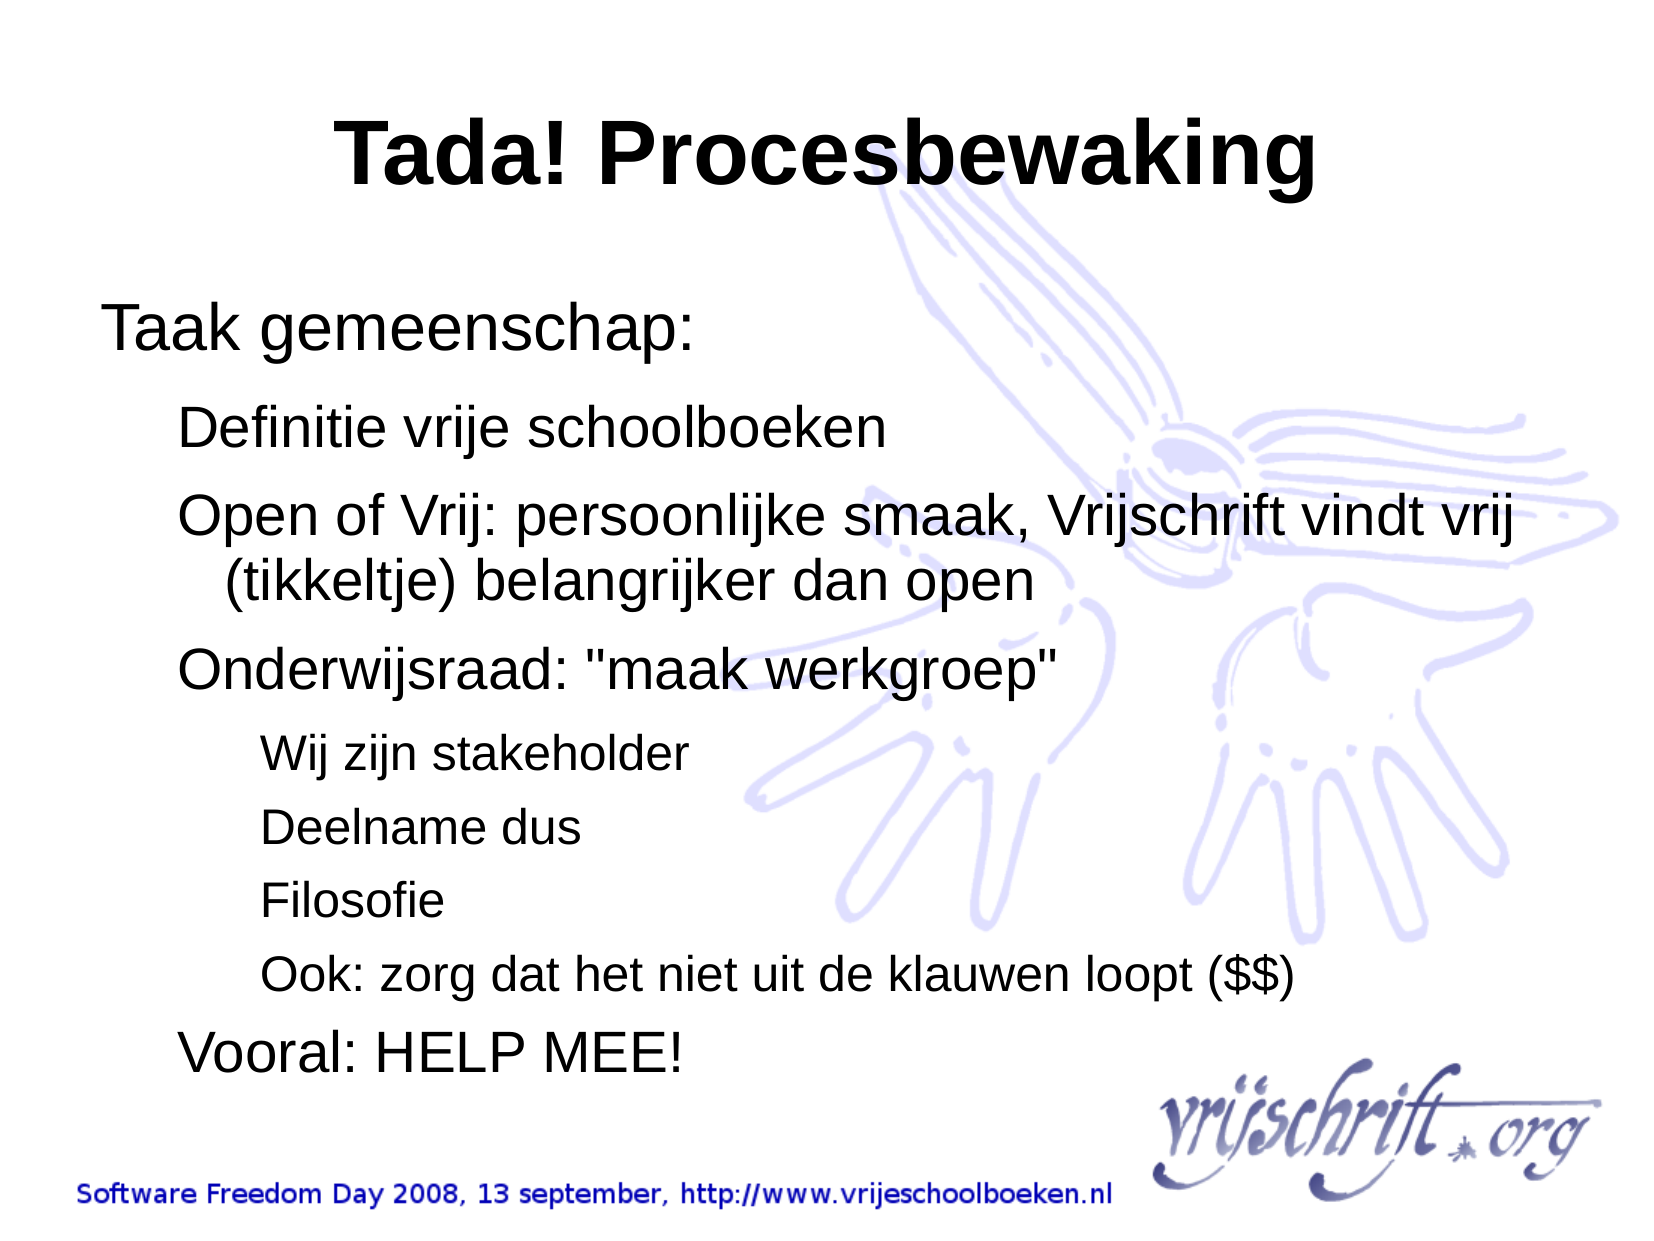

# Tada! Procesbewaking
Taak gemeenschap:
Definitie vrije schoolboeken
Open of Vrij: persoonlijke smaak, Vrijschrift vindt vrij (tikkeltje) belangrijker dan open
Onderwijsraad: "maak werkgroep"
Wij zijn stakeholder
Deelname dus
Filosofie
Ook: zorg dat het niet uit de klauwen loopt ($$)
Vooral: HELP MEE!